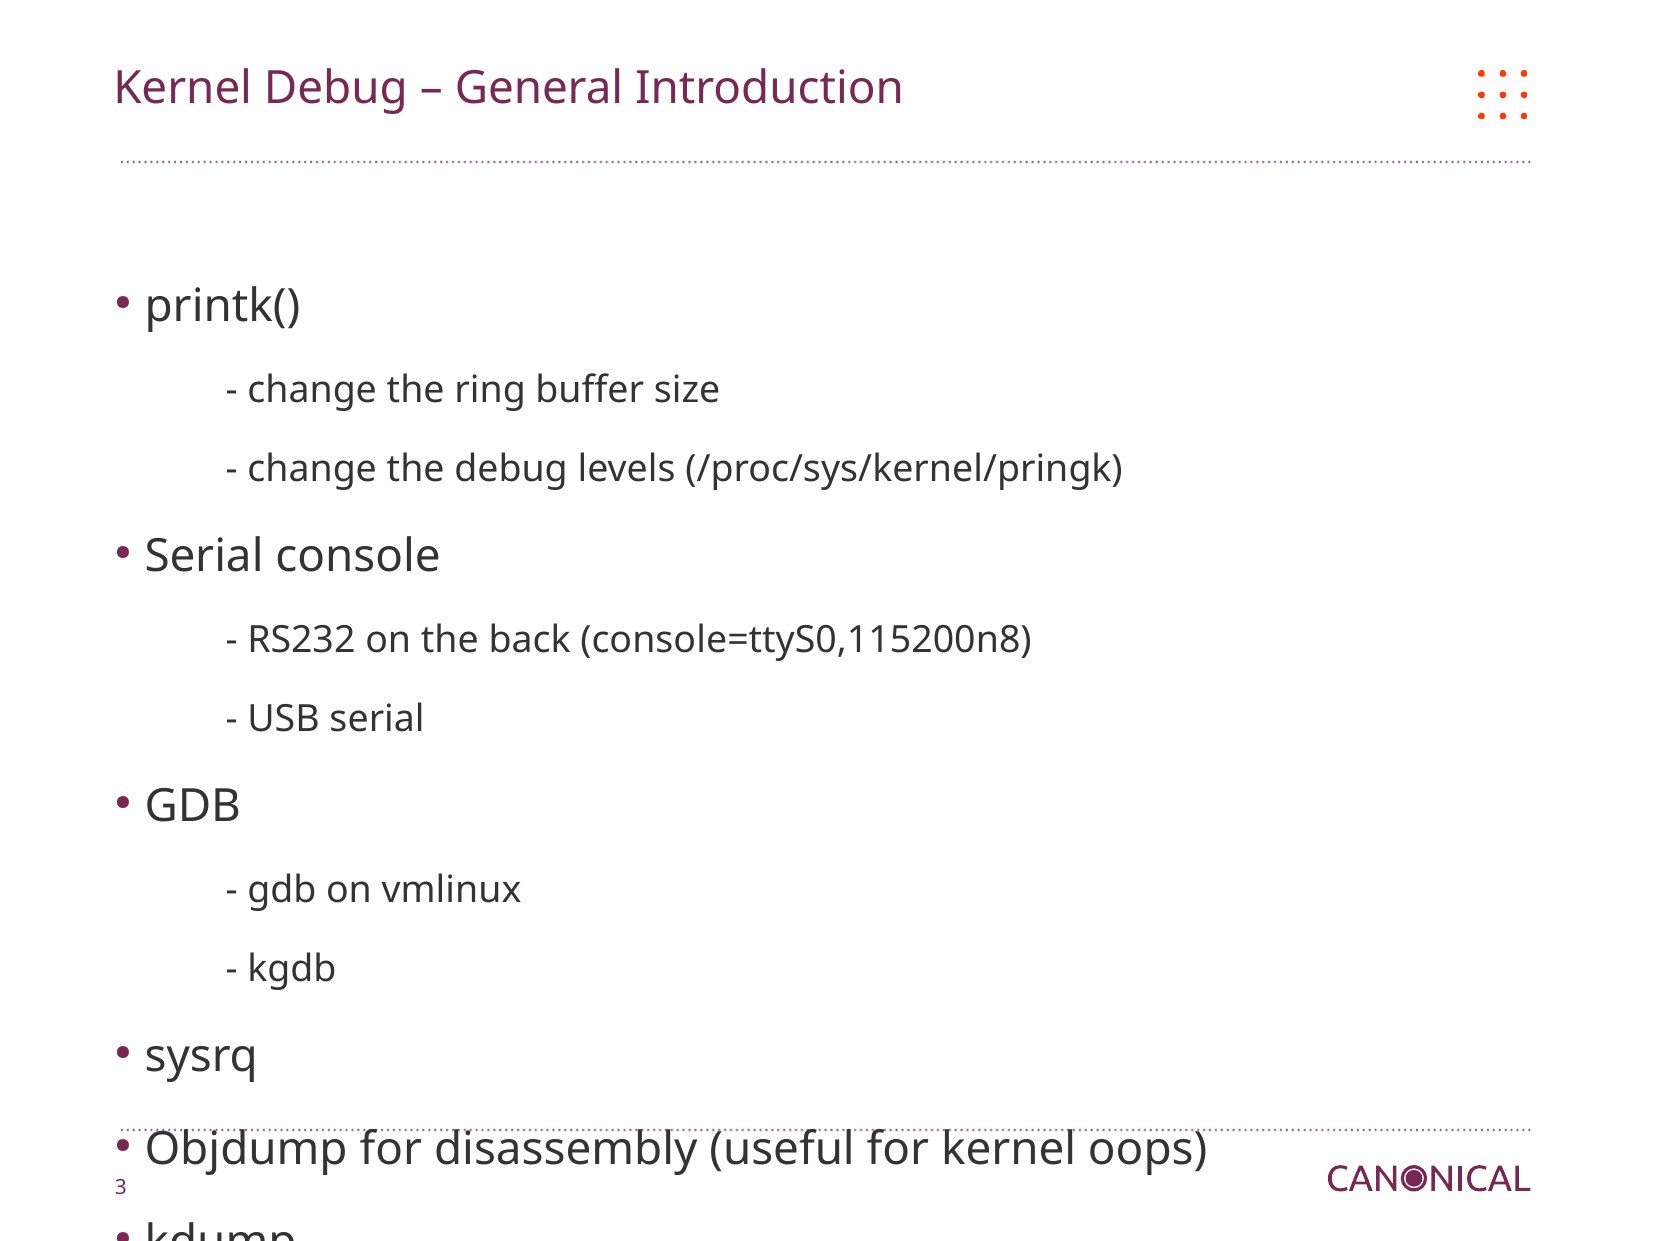

# Kernel Debug – General Introduction
printk()
- change the ring buffer size
- change the debug levels (/proc/sys/kernel/pringk)
Serial console
- RS232 on the back (console=ttyS0,115200n8)
- USB serial
GDB
- gdb on vmlinux
- kgdb
sysrq
Objdump for disassembly (useful for kernel oops)
kdump